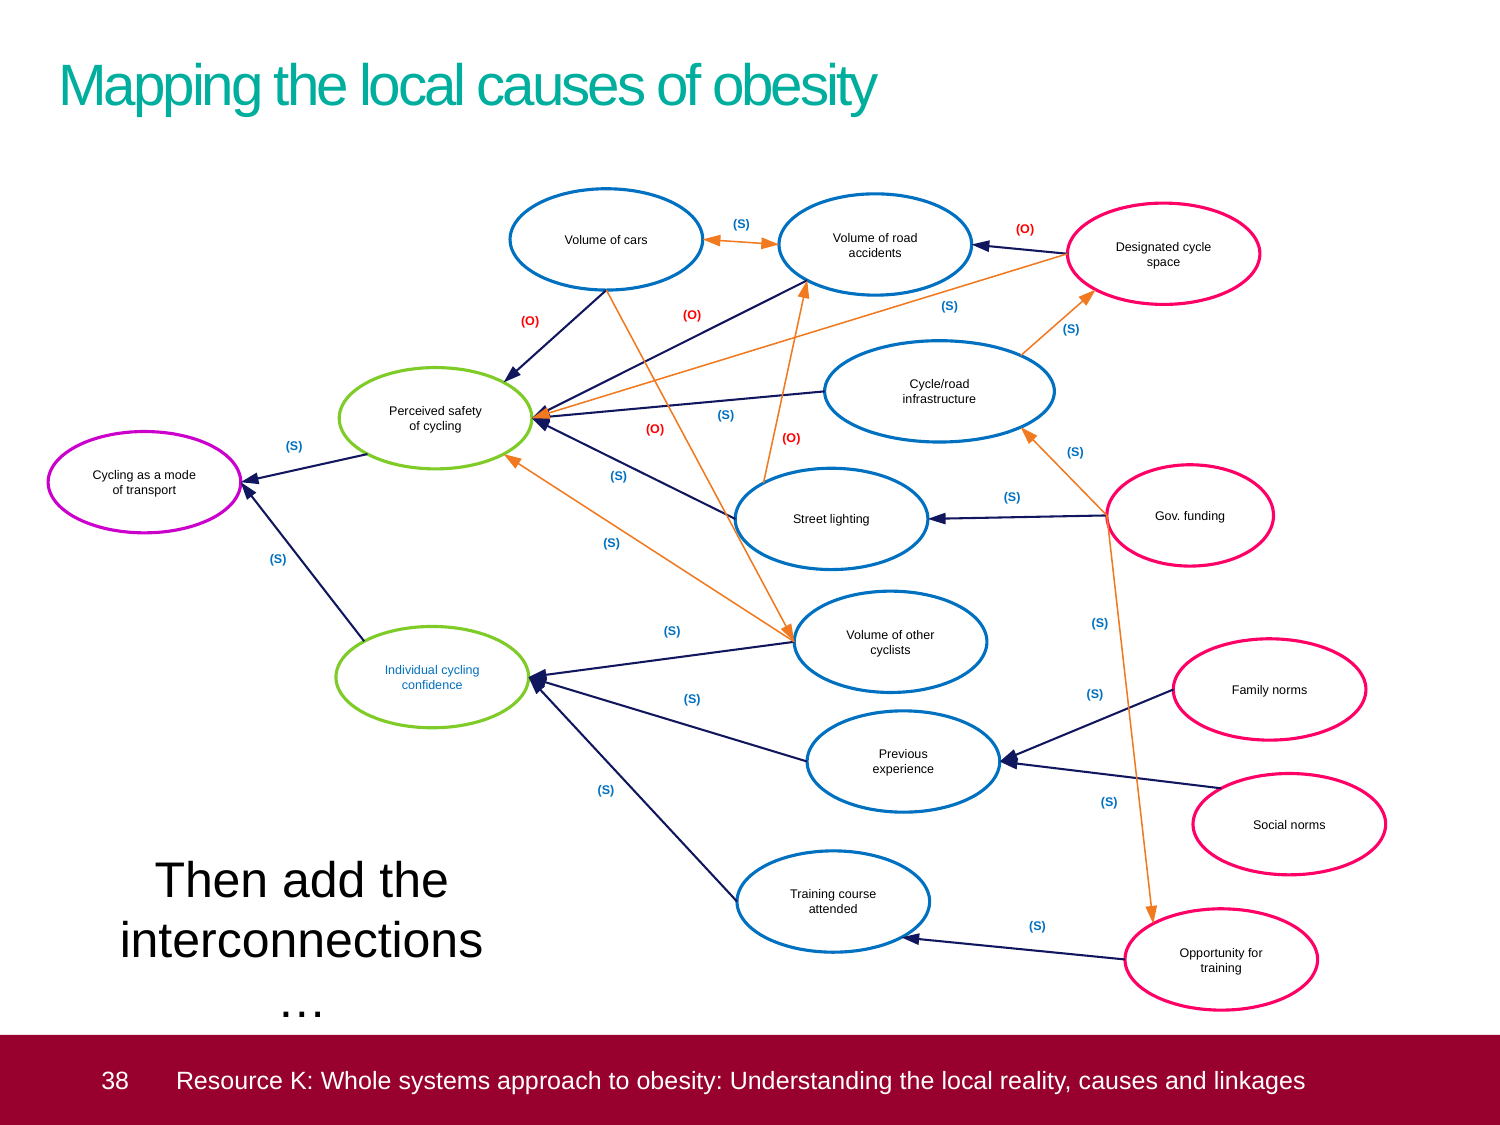

# Mapping the local causes of obesity
Volume of cars
Volume of road accidents
(S)
Designated cycle space
(O)
(S)
(O)
(O)
(S)
Cycle/road infrastructure
Perceived safety of cycling
(S)
(O)
(O)
(S)
(S)
Cycling as a mode of transport
(S)
Gov. funding
Street lighting
(S)
(S)
(S)
Volume of other cyclists
(S)
(S)
Individual cycling confidence
Family norms
(S)
(S)
Previous experience
(S)
Social norms
(S)
Training course attended
(S)
Opportunity for training
Then add the interconnections…
 35
Resource K: Whole systems approach to obesity: Understanding the local reality, causes and linkages